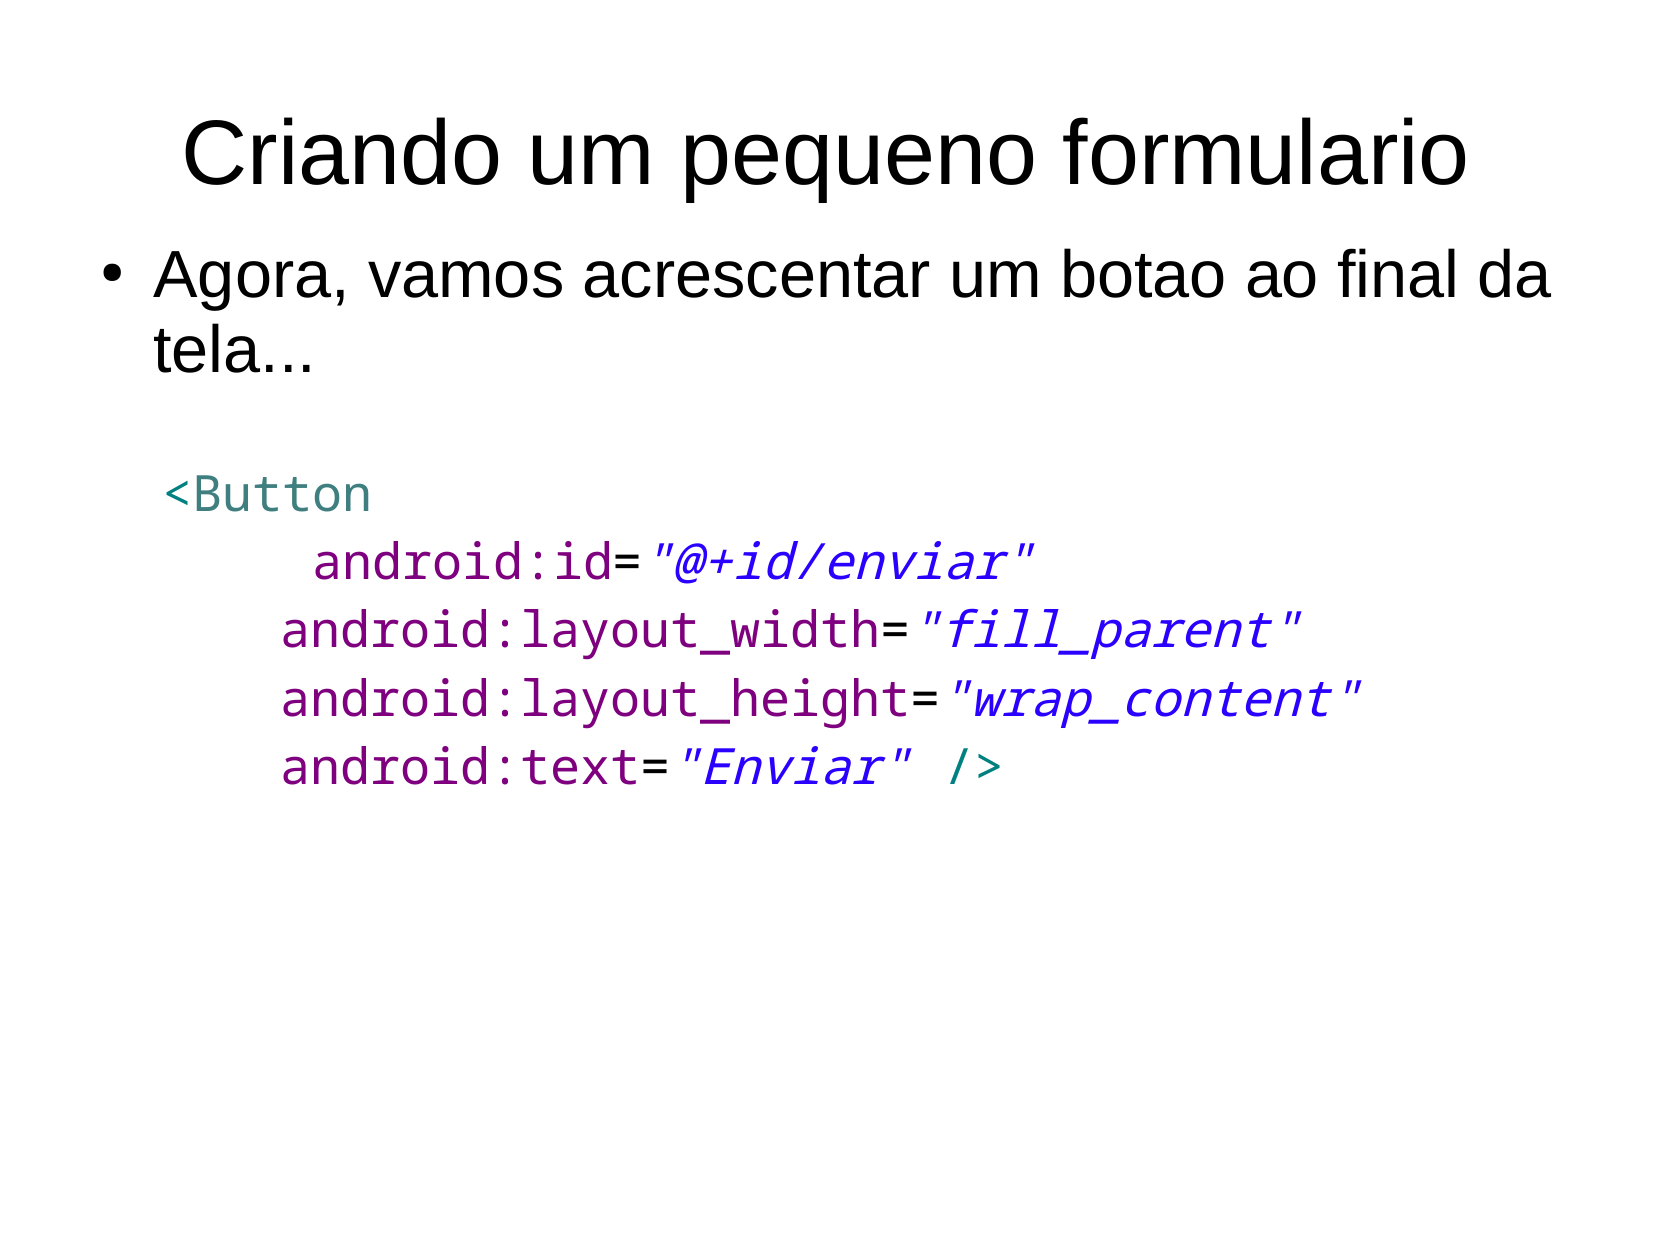

# Criando um pequeno formulario
Agora, vamos acrescentar um botao ao final da tela...
 <Button
 android:id="@+id/enviar"
		android:layout_width="fill_parent"
		android:layout_height="wrap_content"
		android:text="Enviar"	/>